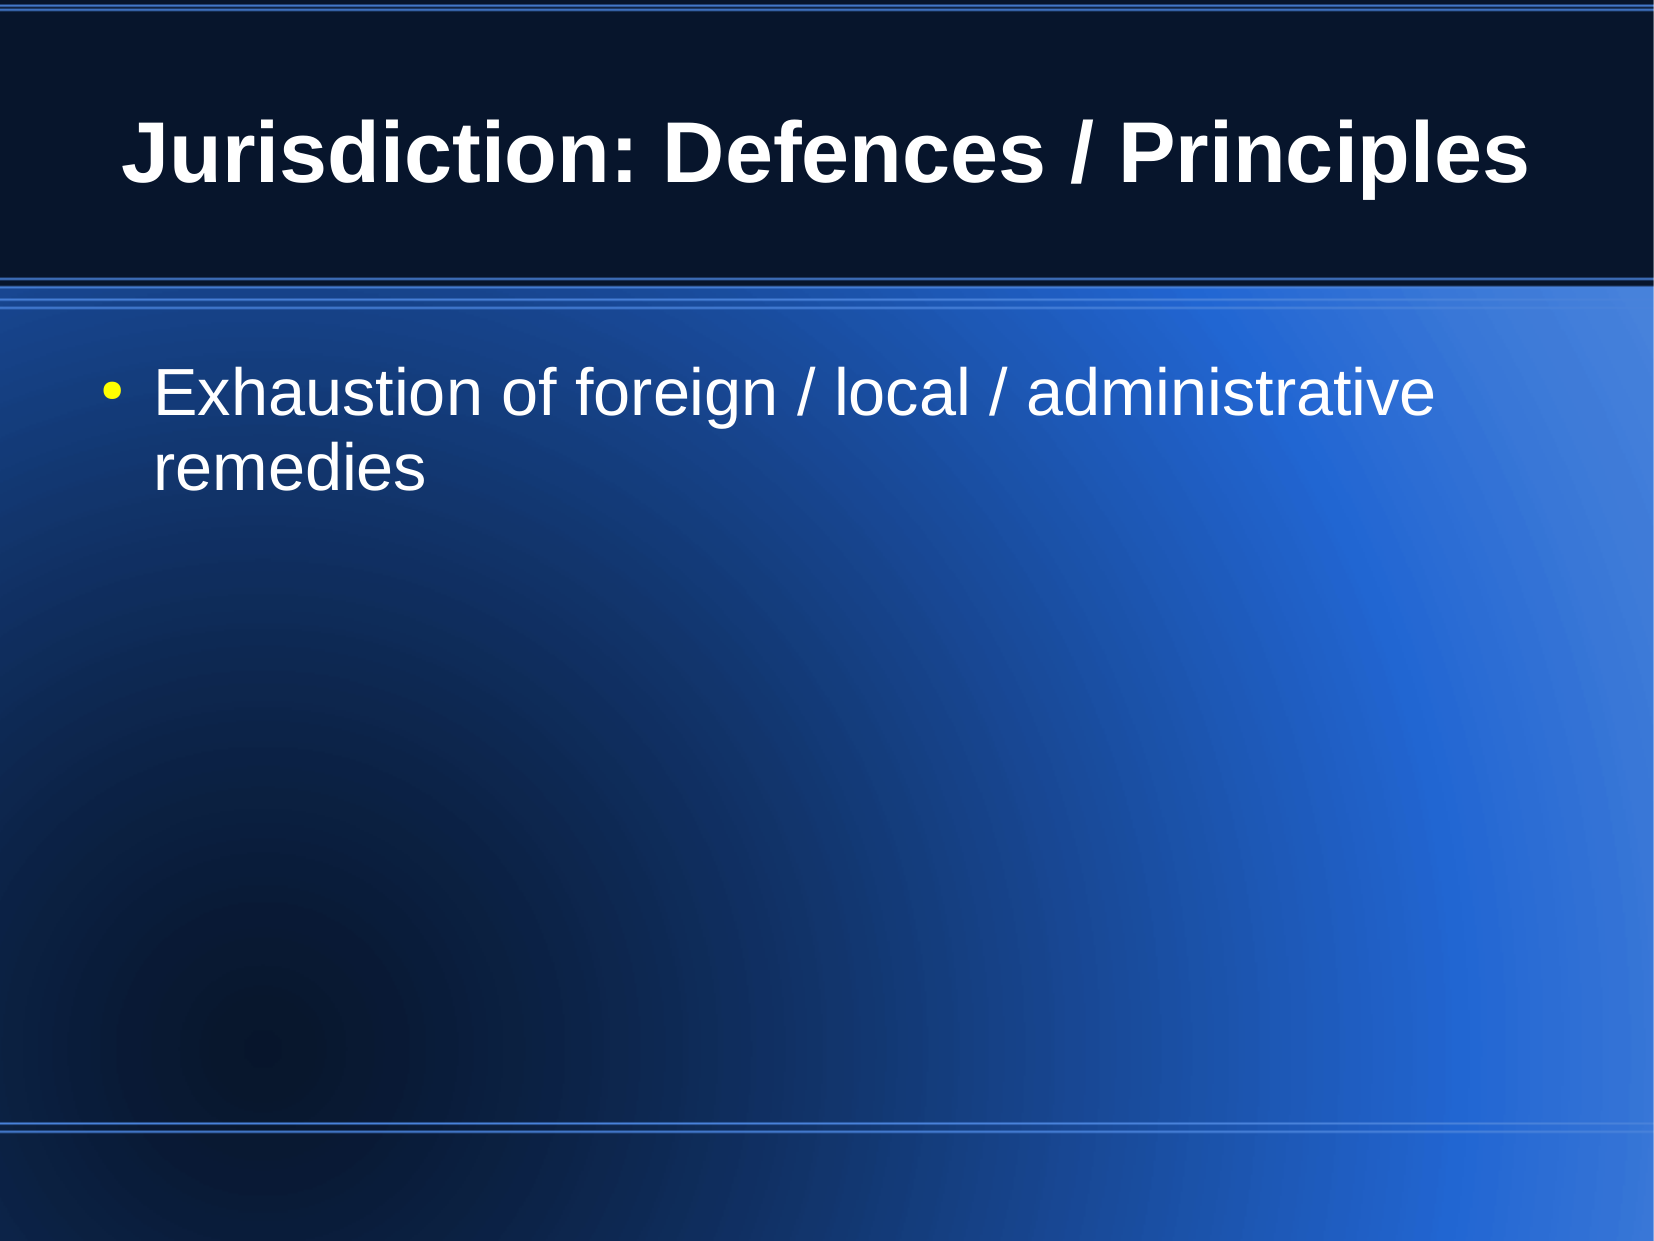

# Jurisdiction: Defences / Principles
Exhaustion of foreign / local / administrative remedies